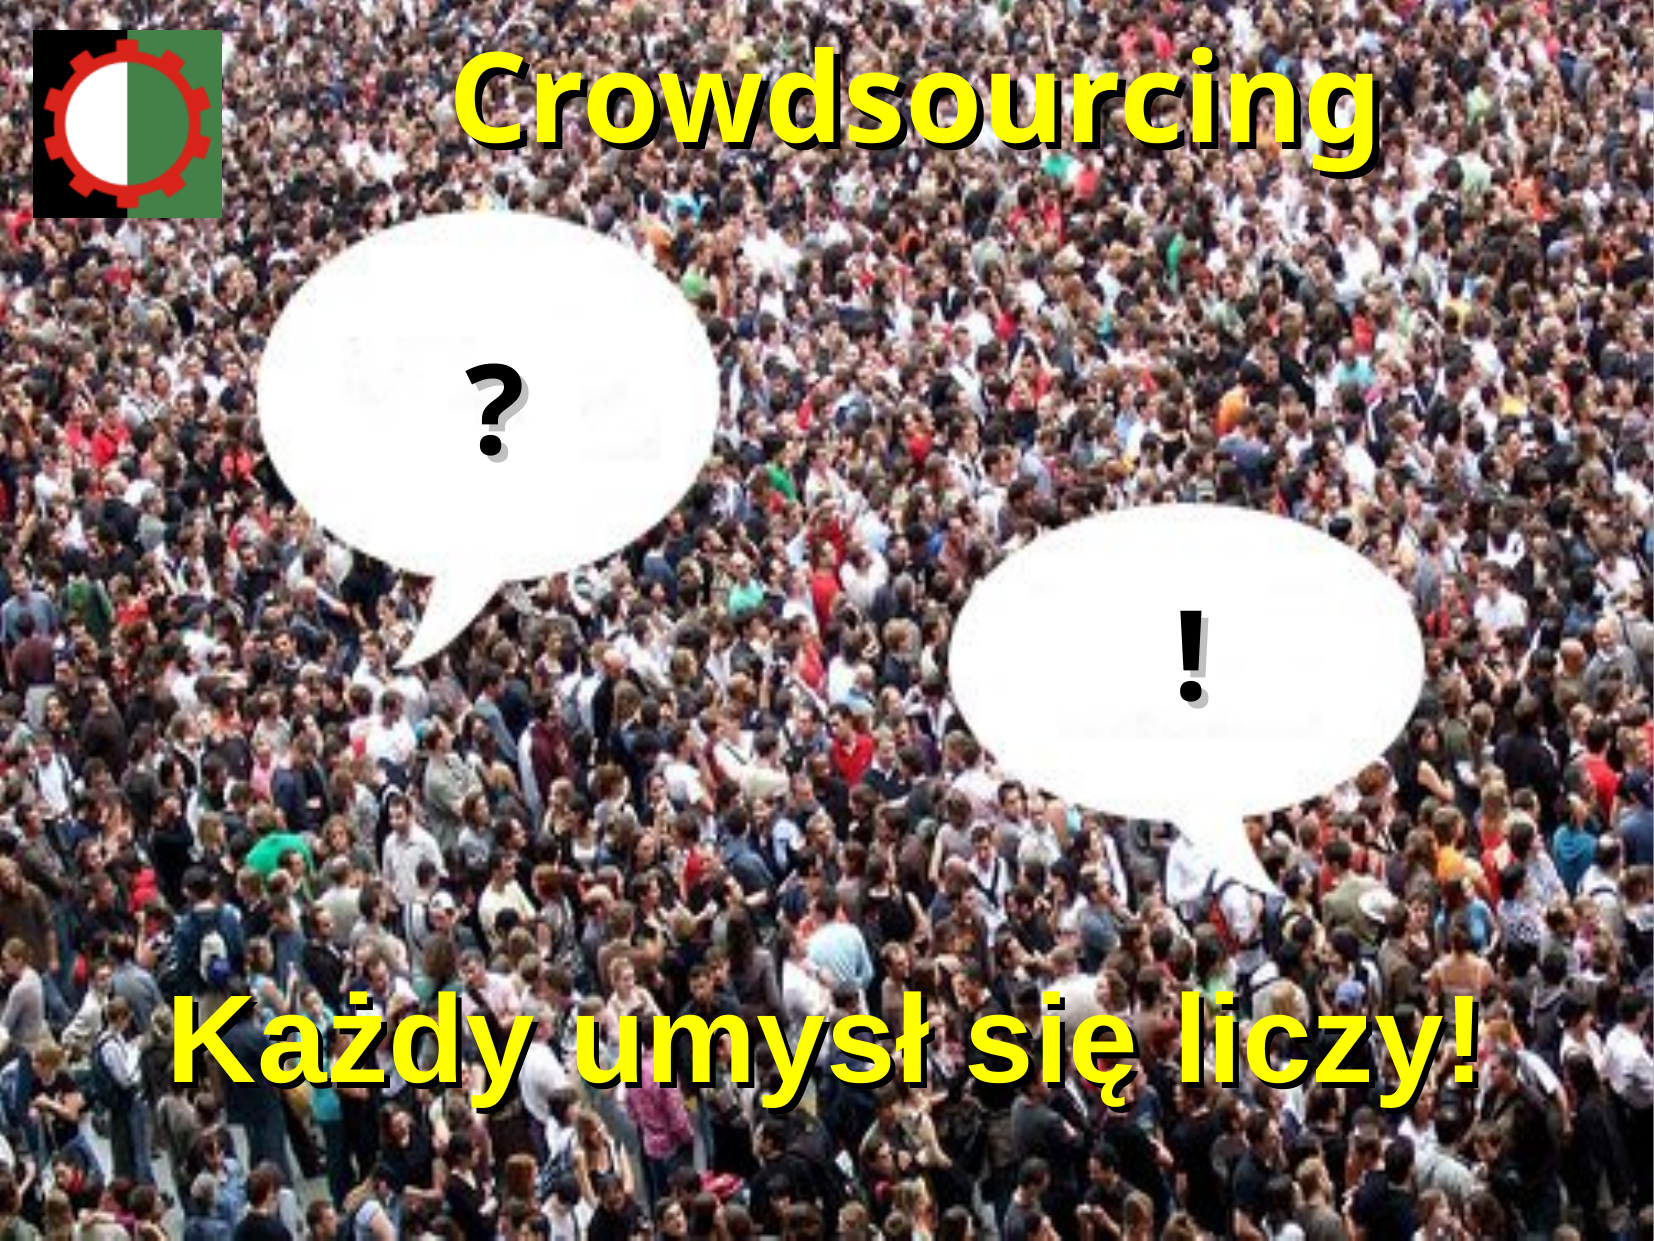

Każdy umysł się liczy!
# Crowdsourcing
?
!